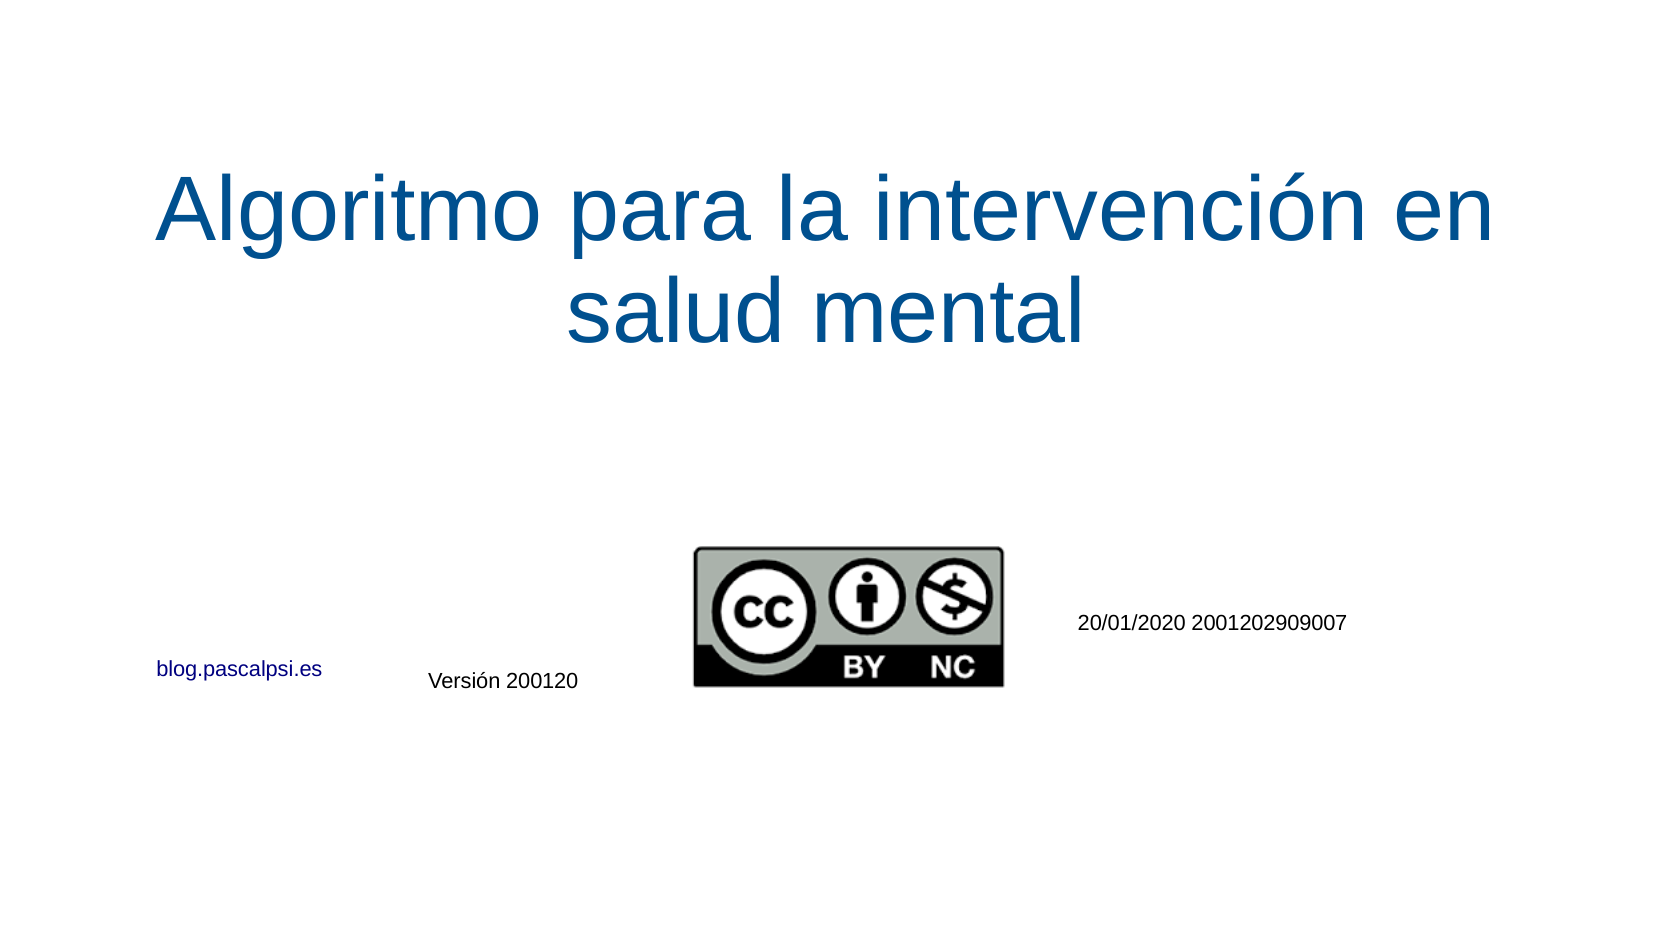

# Algoritmo para la intervención en salud mental
20/01/2020 2001202909007
blog.pascalpsi.es
Versión 200120